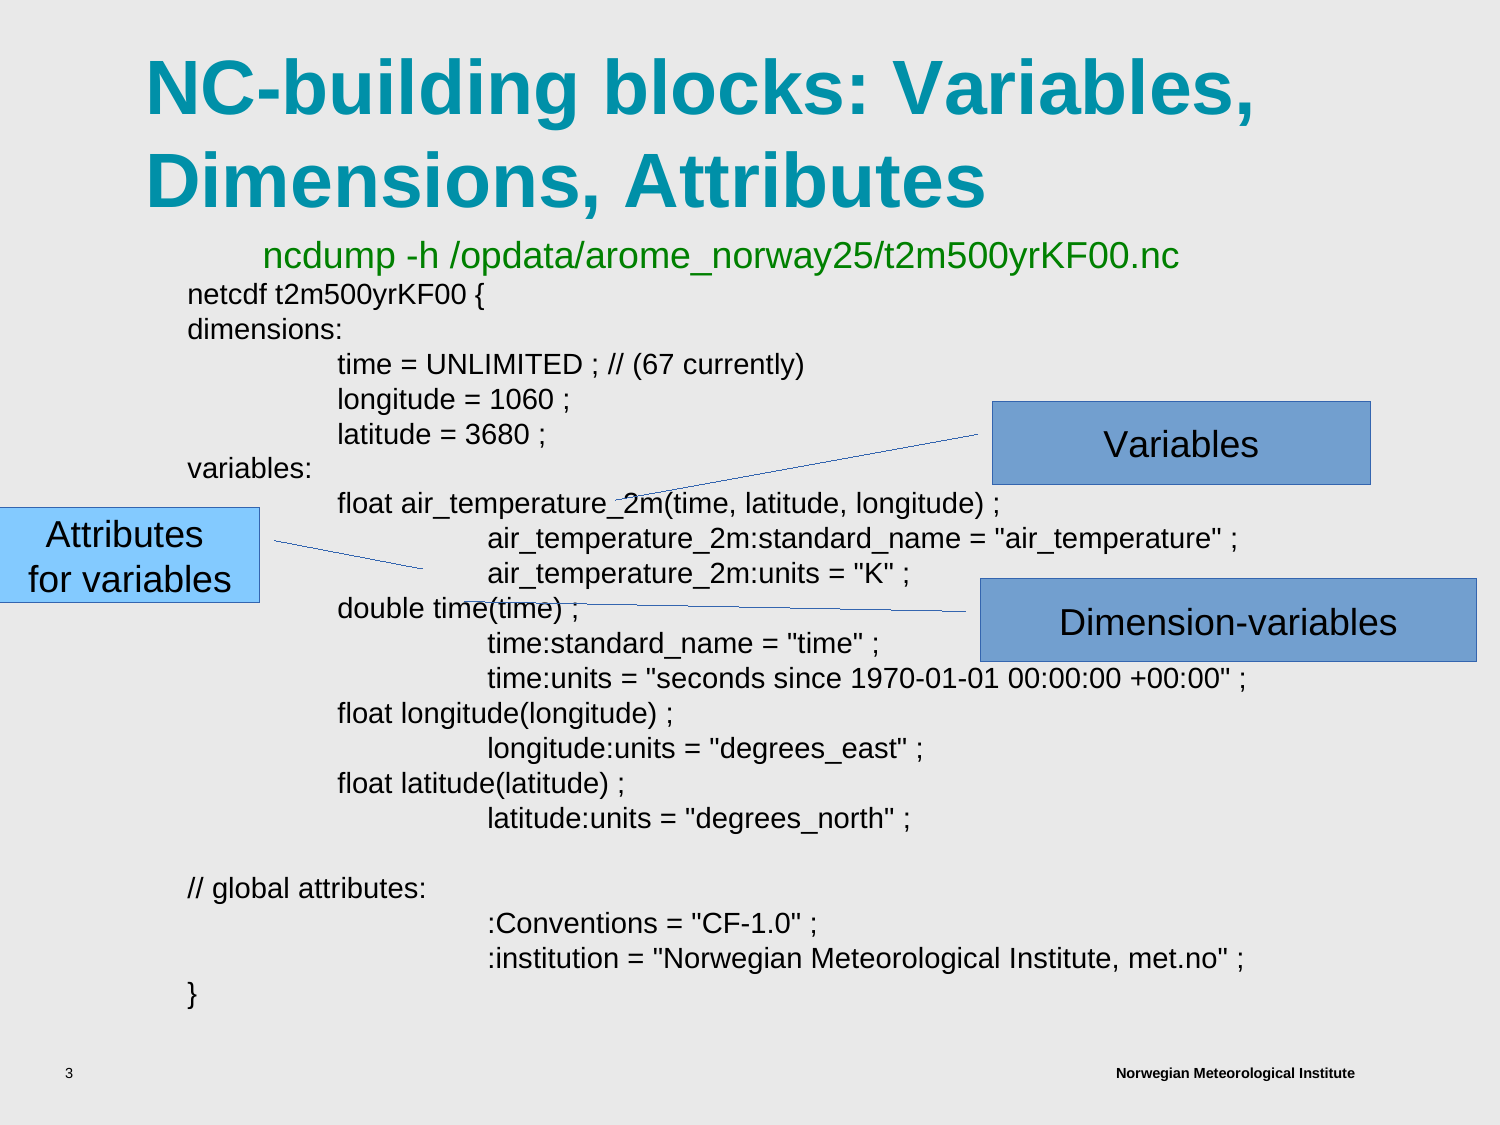

# NC-building blocks: Variables, Dimensions, Attributes
ncdump -h /opdata/arome_norway25/t2m500yrKF00.nc
netcdf t2m500yrKF00 {
dimensions:
	time = UNLIMITED ; // (67 currently)
	longitude = 1060 ;
	latitude = 3680 ;
variables:
	float air_temperature_2m(time, latitude, longitude) ;
		air_temperature_2m:standard_name = "air_temperature" ;
		air_temperature_2m:units = "K" ;
	double time(time) ;
		time:standard_name = "time" ;
		time:units = "seconds since 1970-01-01 00:00:00 +00:00" ;
	float longitude(longitude) ;
		longitude:units = "degrees_east" ;
	float latitude(latitude) ;
		latitude:units = "degrees_north" ;
// global attributes:
		:Conventions = "CF-1.0" ;
		:institution = "Norwegian Meteorological Institute, met.no" ;
}
Variables
Attributes
for variables
Dimension-variables